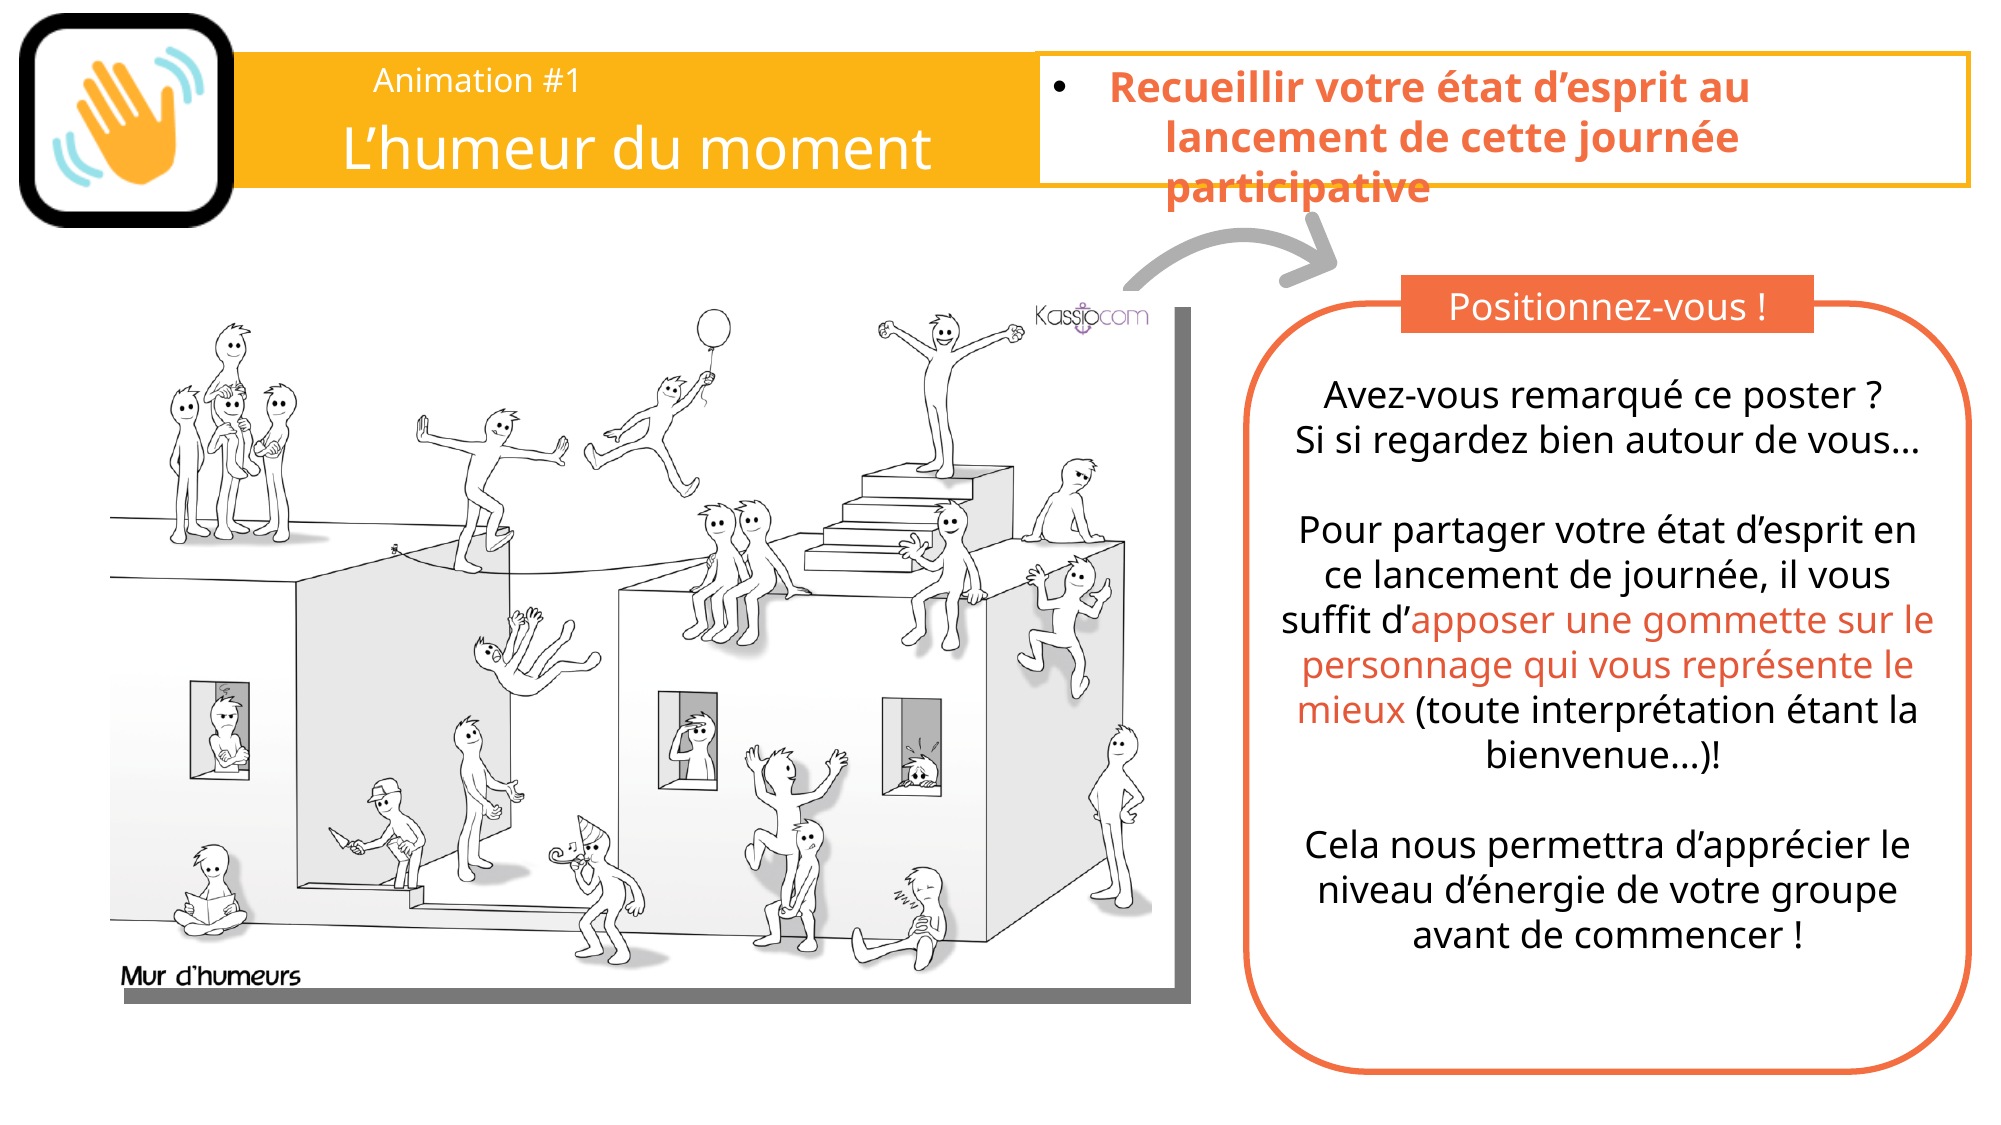

Animation #1
Recueillir votre état d’esprit au lancement de cette journée participative
L’humeur du moment
Positionnez-vous !
Avez-vous remarqué ce poster ?
Si si regardez bien autour de vous…
Pour partager votre état d’esprit en ce lancement de journée, il vous suffit d’apposer une gommette sur le personnage qui vous représente le mieux (toute interprétation étant la bienvenue…)!
Cela nous permettra d’apprécier le niveau d’énergie de votre groupe avant de commencer !